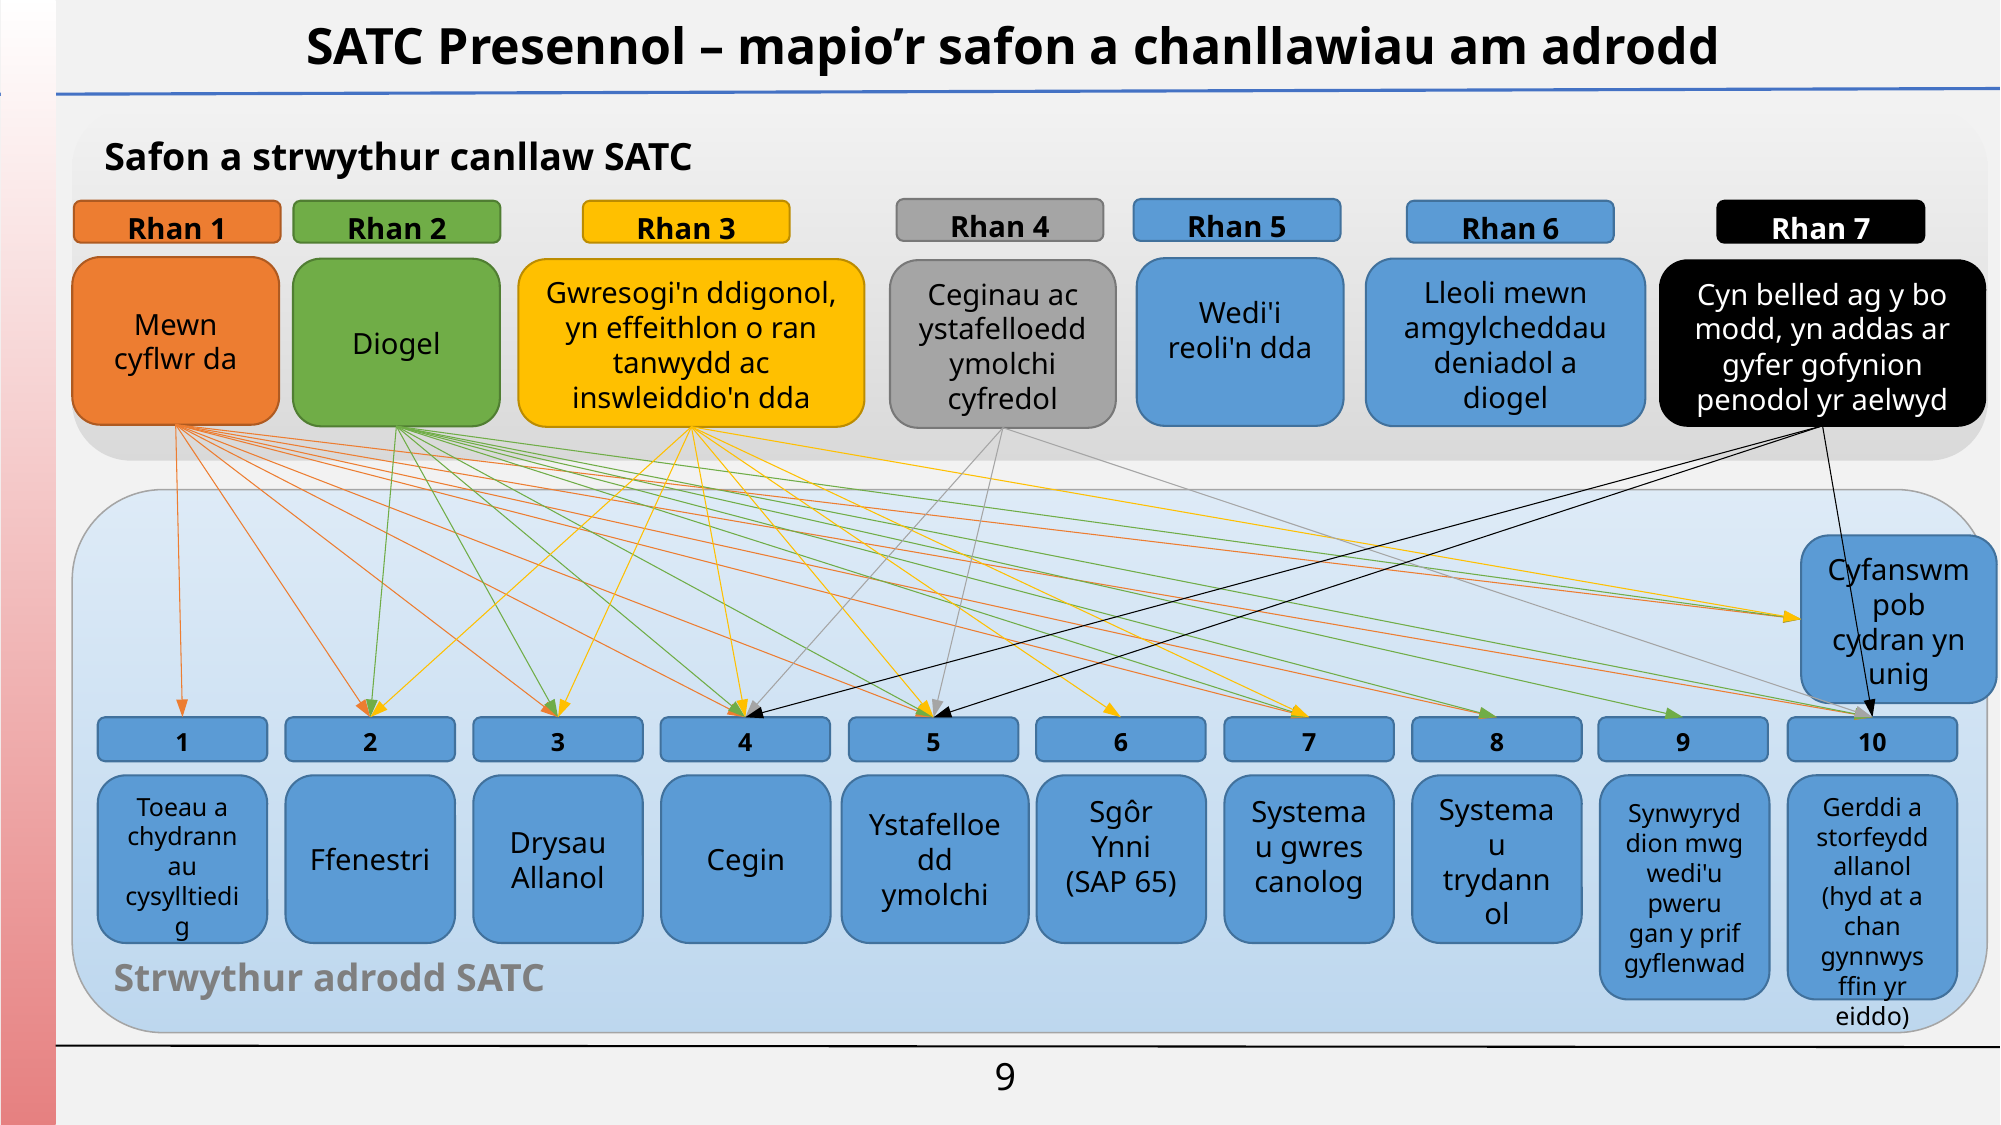

Safon a strwythur canllaw SATC
Rhan 1
Mewn cyflwr da
Strwythur adrodd SATC
Cyfanswm pob cydran yn unig
SATC Presennol – mapio’r safon a chanllawiau am adrodd
Rhan 4
Rhan 5
Rhan 2
Rhan 3
Rhan 6
Rhan 7
Wedi'i reoli'n dda
Lleoli mewn amgylcheddau deniadol a diogel
Diogel
Gwresogi'n ddigonol, yn effeithlon o ran tanwydd ac inswleiddio'n dda
Ceginau ac ystafelloedd ymolchi cyfredol
Cyn belled ag y bo modd, yn addas ar gyfer gofynion penodol yr aelwyd
1
2
3
4
6
7
8
9
10
5
Toeau a chydrannau cysylltiedig
Ffenestri
Drysau Allanol
Cegin
Ystafelloedd ymolchi
Sgôr Ynni (SAP 65)
Systemau gwres canolog
Systemau trydannol
Synwyryddion mwg wedi'u pweru gan y prif gyflenwad
Gerddi a storfeydd allanol (hyd at a chan gynnwys ffin yr eiddo)